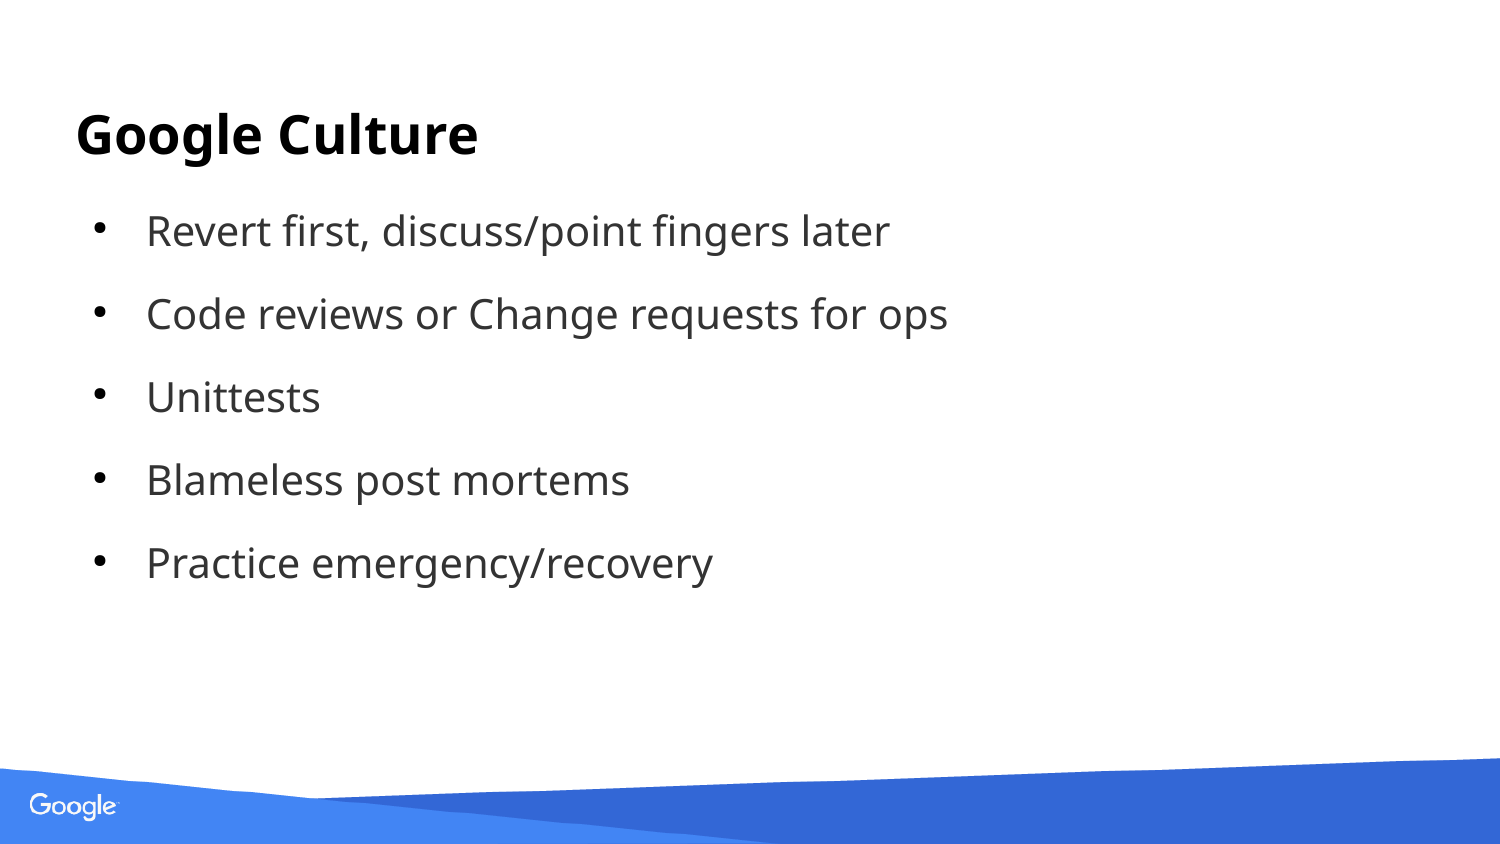

Google Culture
# Revert first, discuss/point fingers later
Code reviews or Change requests for ops
Unittests
Blameless post mortems
Practice emergency/recovery